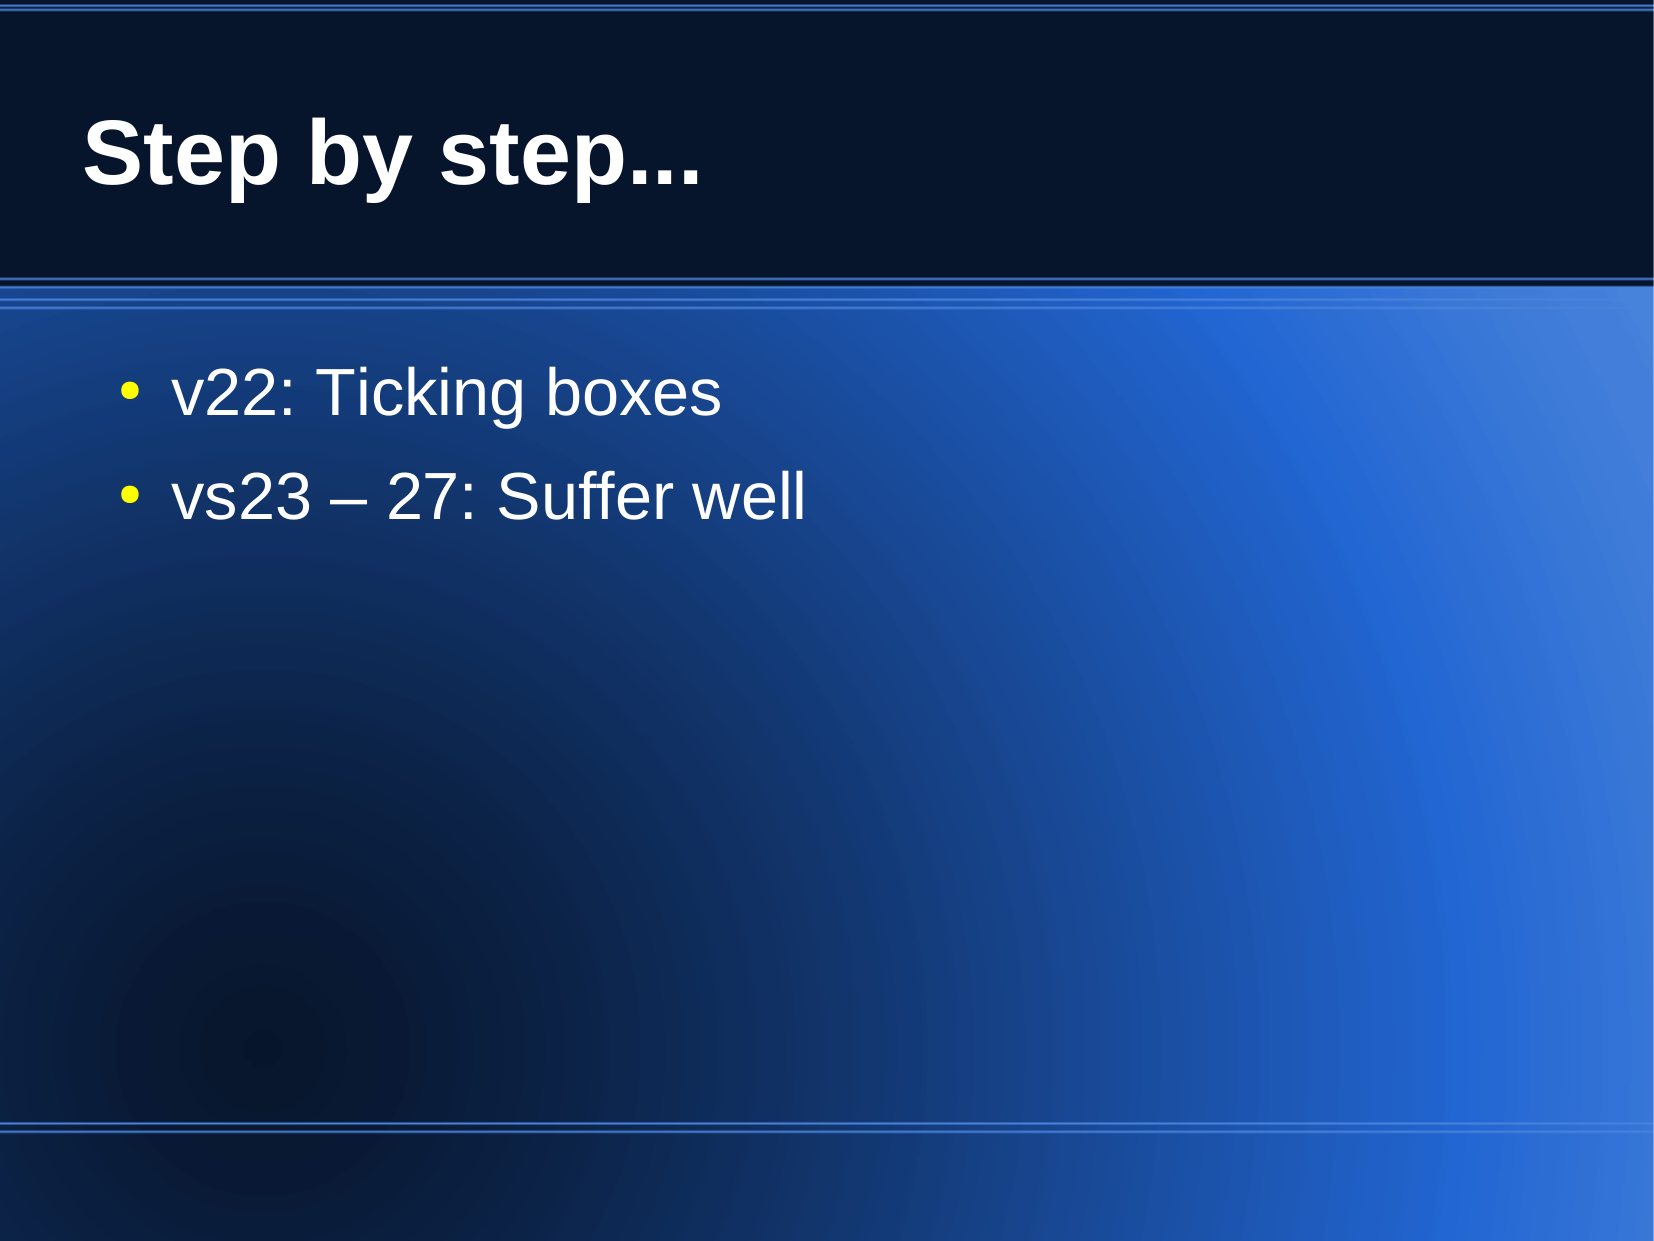

# Step by step...
v22: Ticking boxes
vs23 – 27: Suffer well